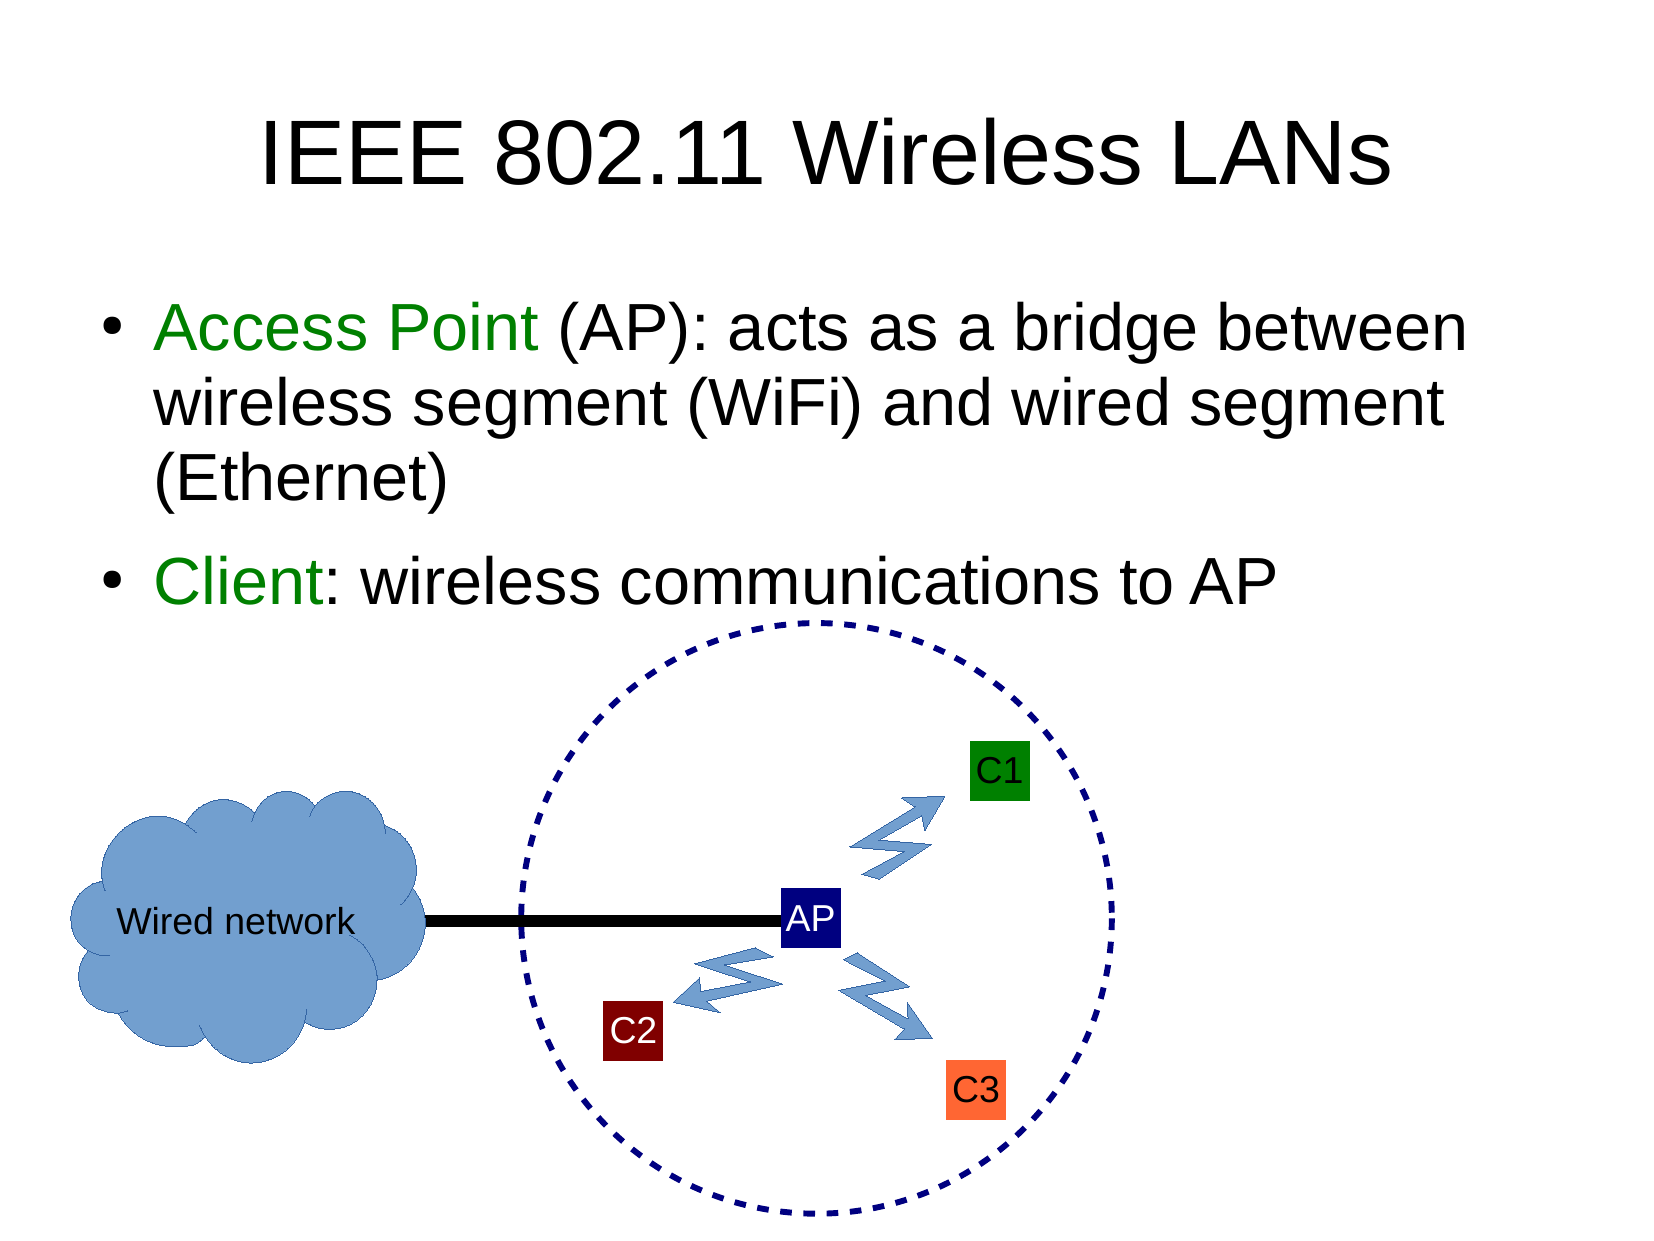

# IEEE 802.11 Wireless LANs
Access Point (AP): acts as a bridge between wireless segment (WiFi) and wired segment (Ethernet)
Client: wireless communications to AP
C1
Wired network
AP
C2
C3